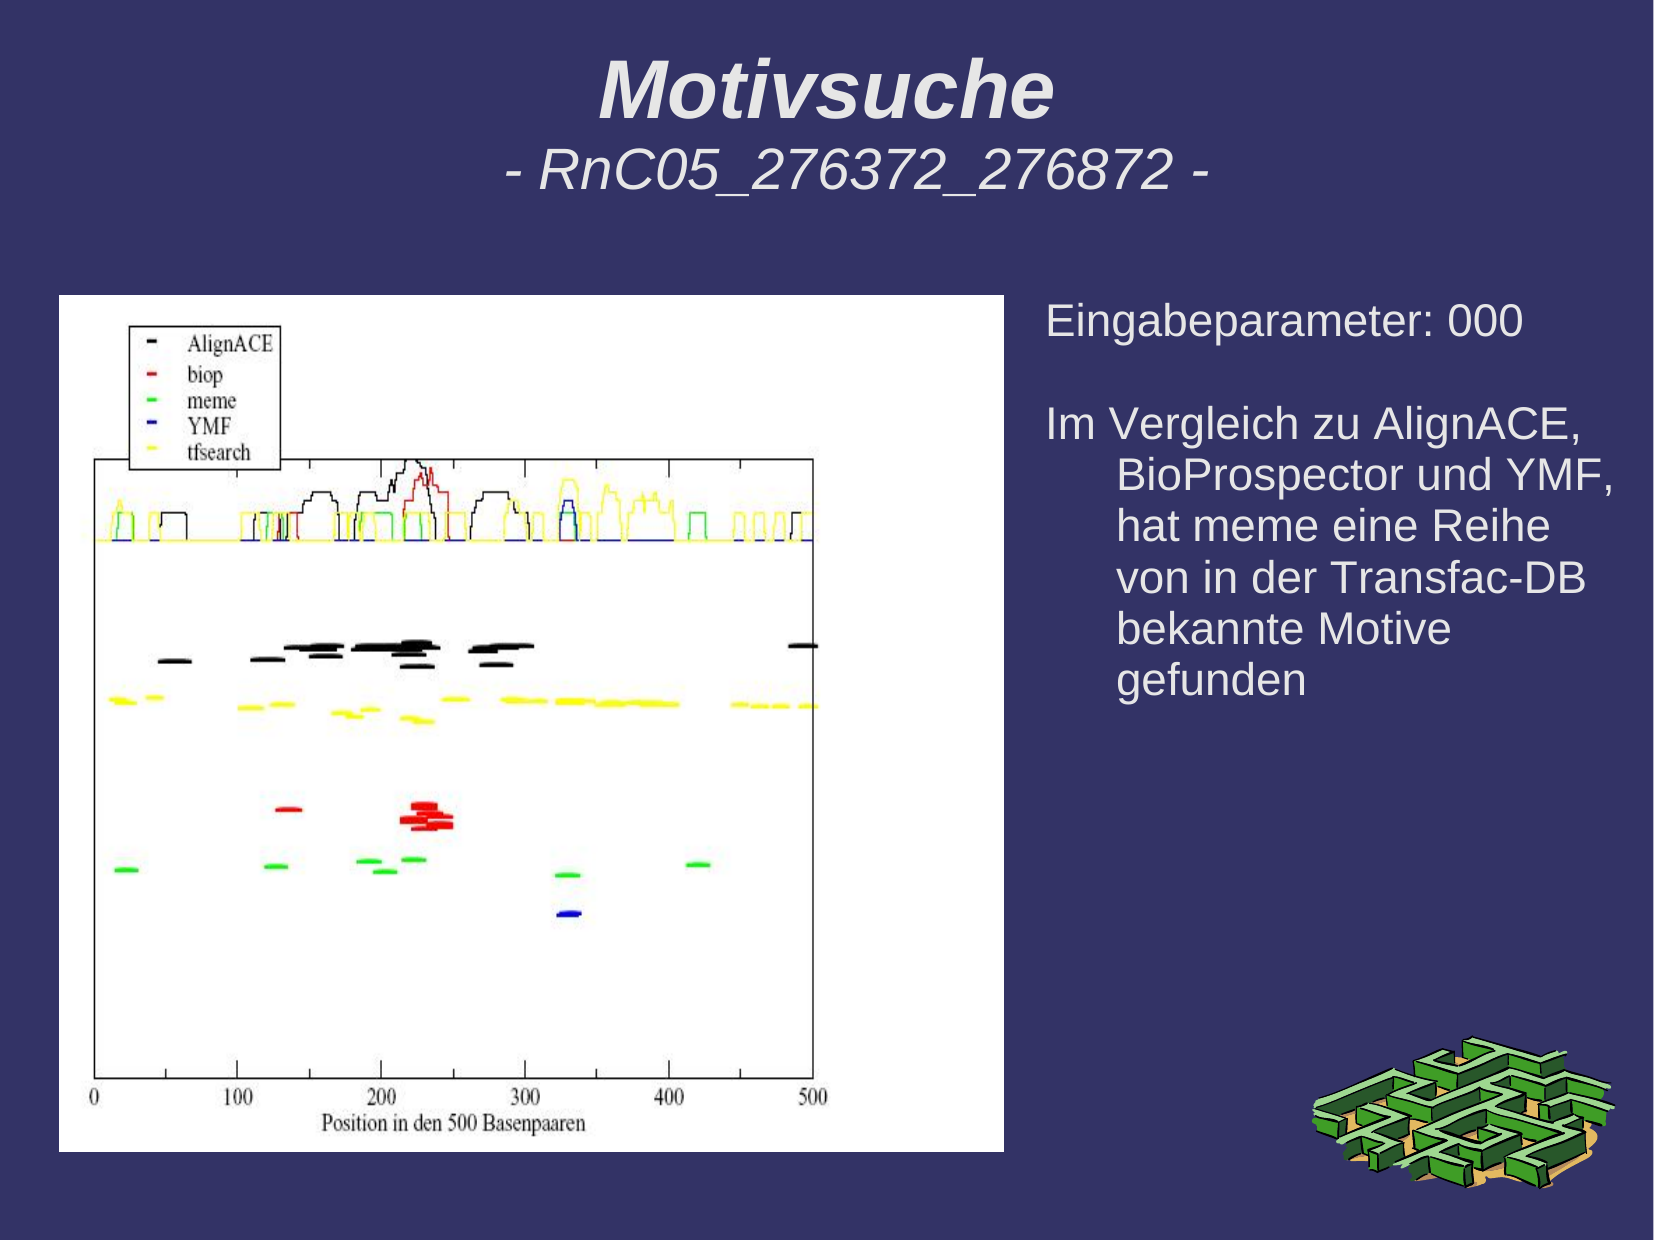

# Motivsuche - RnC05_276372_276872 -
Eingabeparameter: 000
Im Vergleich zu AlignACE, BioProspector und YMF, hat meme eine Reihe von in der Transfac-DB bekannte Motive gefunden